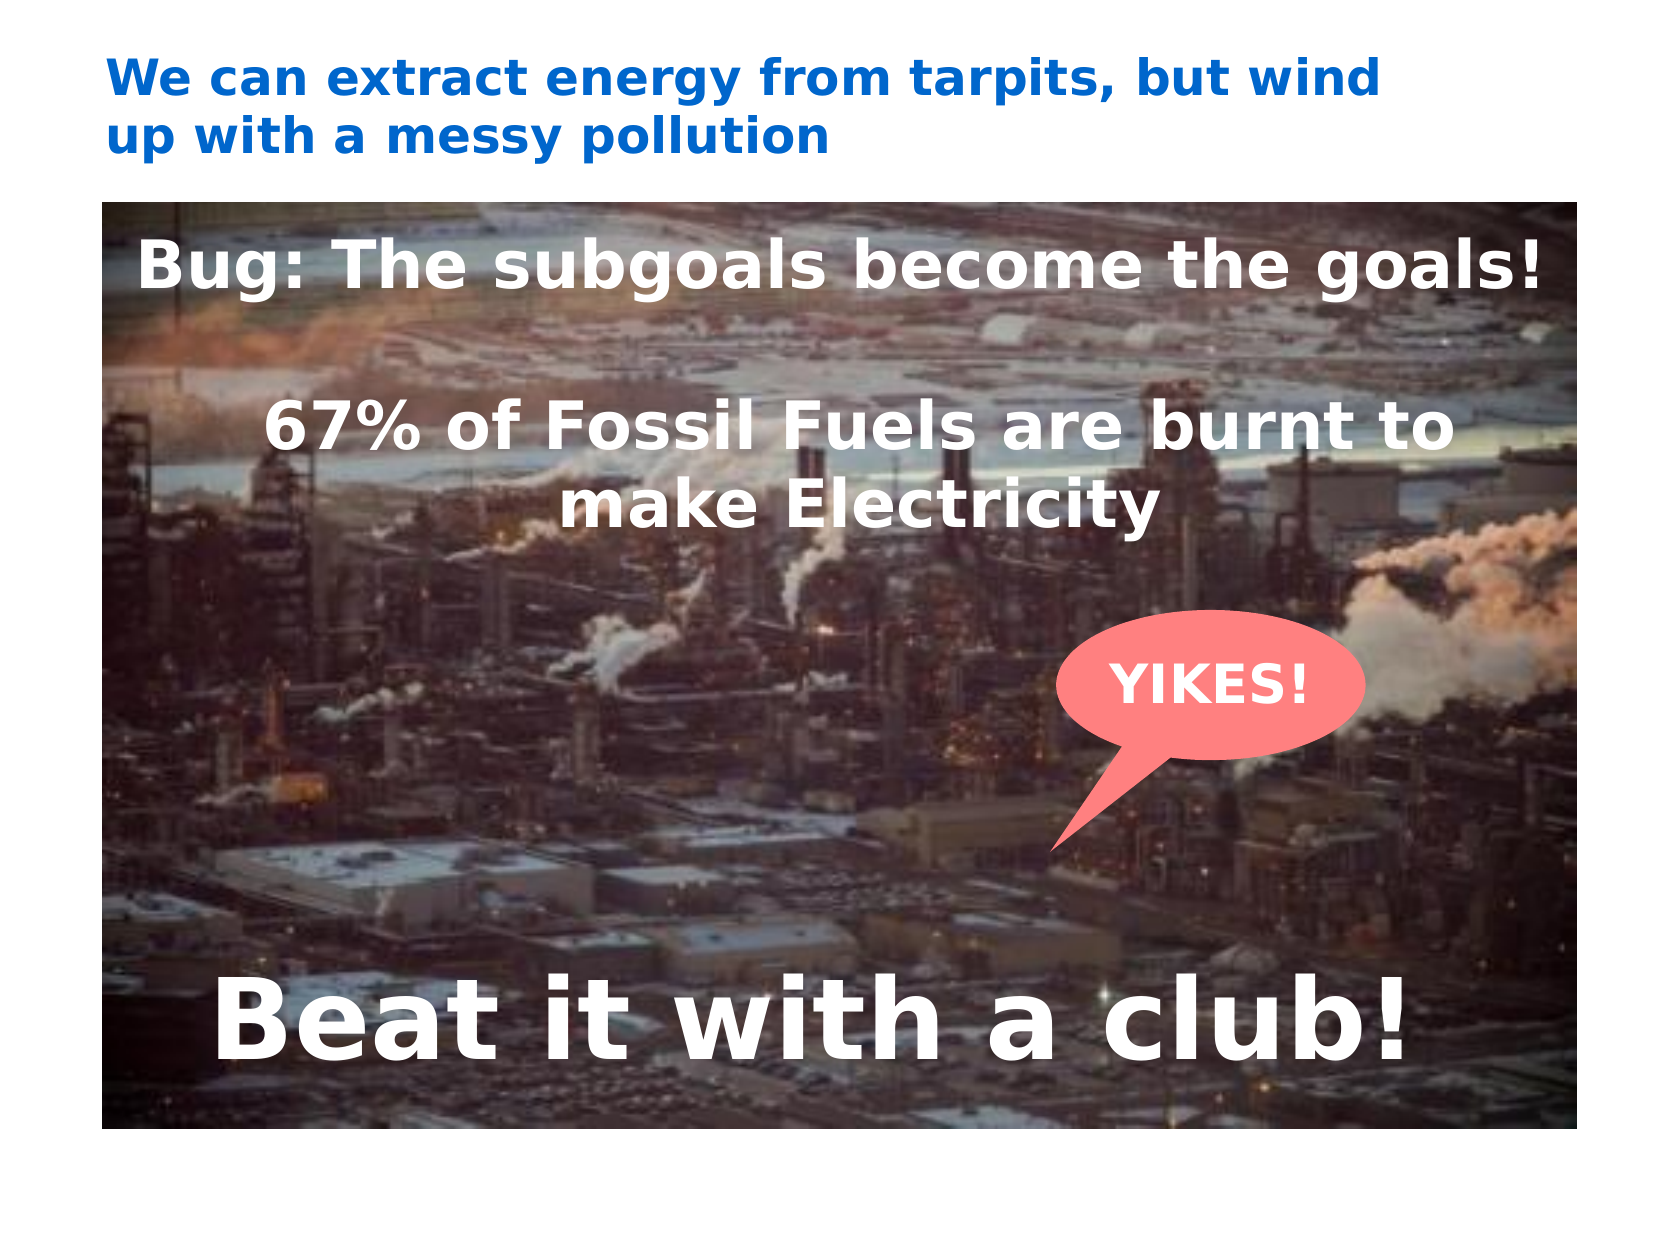

We can extract energy from tarpits, but wind up with a messy pollution
Bug: The subgoals become the goals!
67% of Fossil Fuels are burnt to make Electricity
YIKES!
Beat it with a club!